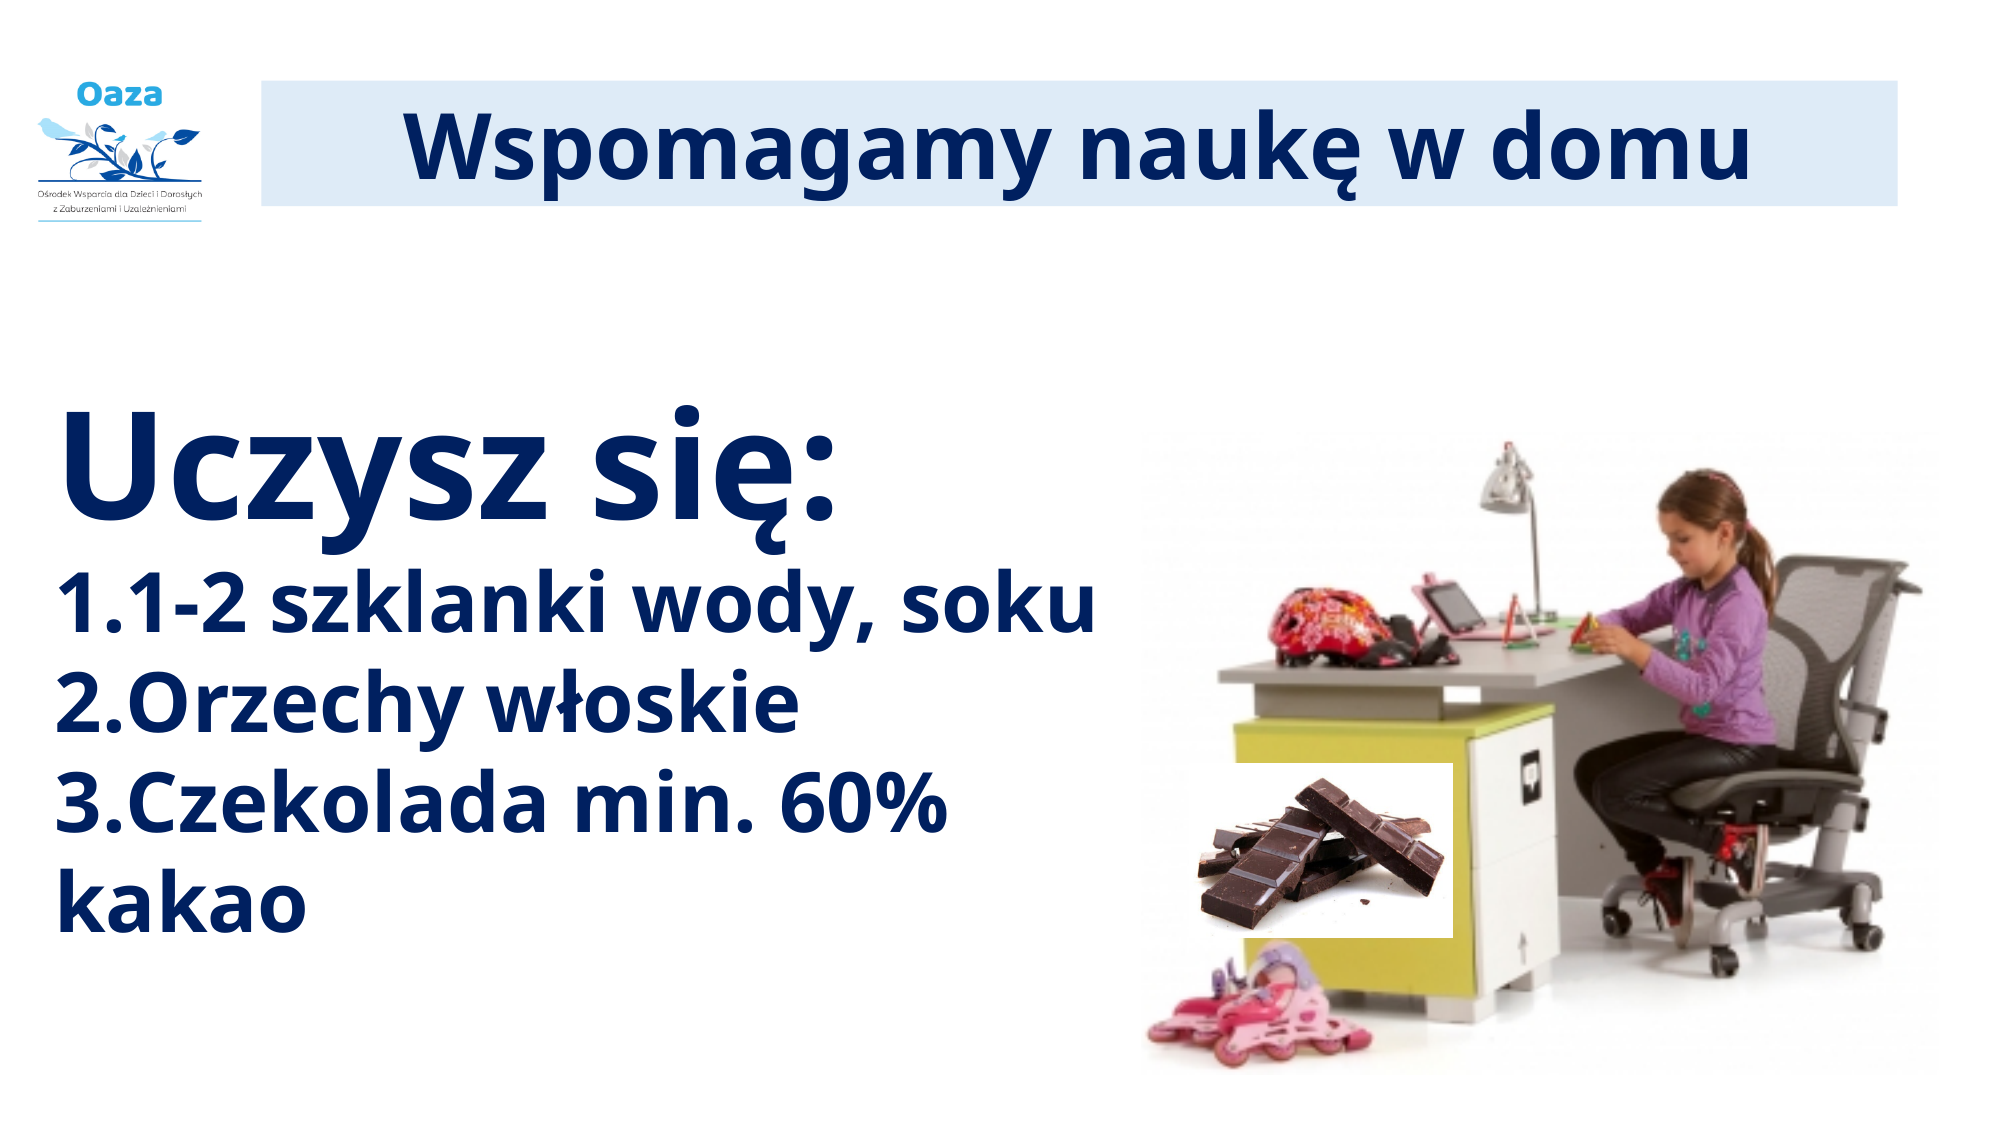

Wspomagamy naukę w domu
Uczysz się:
1-2 szklanki wody, soku
Orzechy włoskie
Czekolada min. 60% kakao